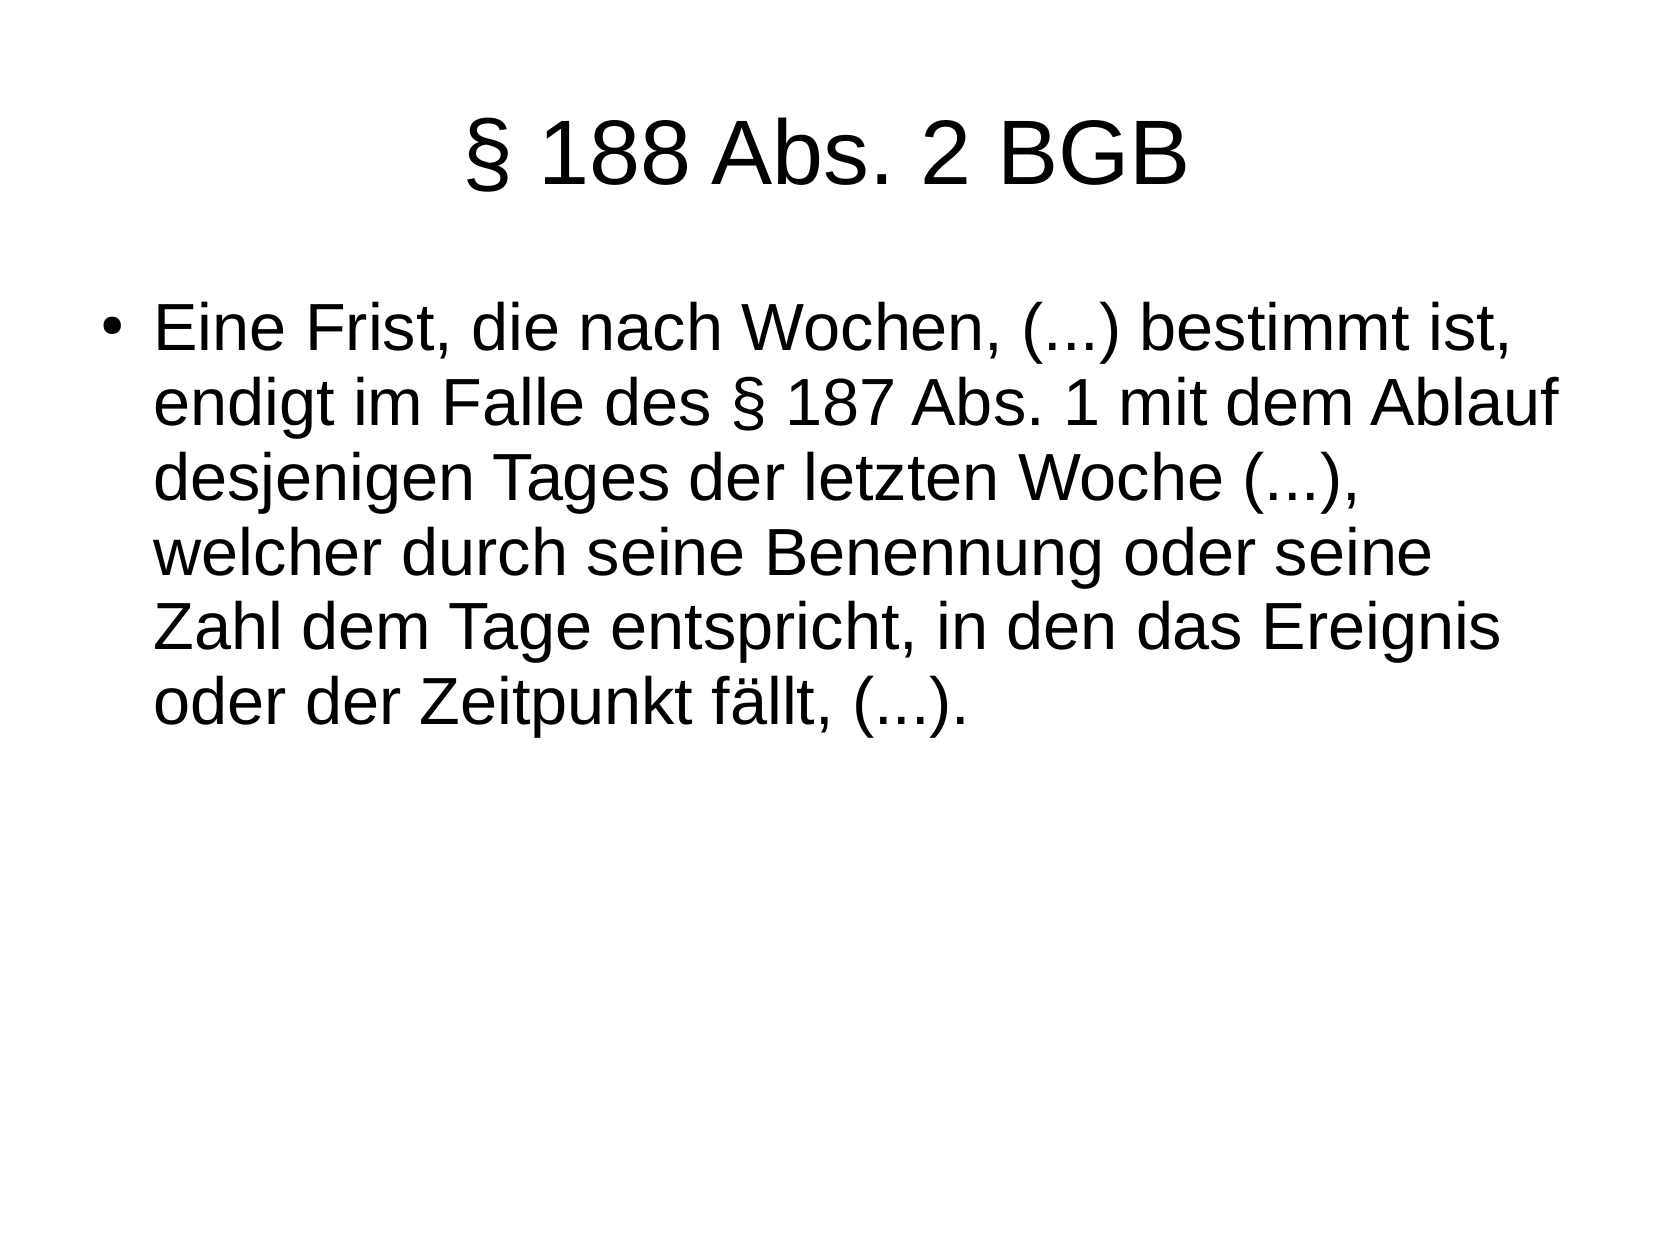

# § 188 Abs. 2 BGB
Eine Frist, die nach Wochen, (...) bestimmt ist, endigt im Falle des § 187 Abs. 1 mit dem Ablauf desjenigen Tages der letzten Woche (...), welcher durch seine Benennung oder seine Zahl dem Tage entspricht, in den das Ereignis oder der Zeitpunkt fällt, (...).